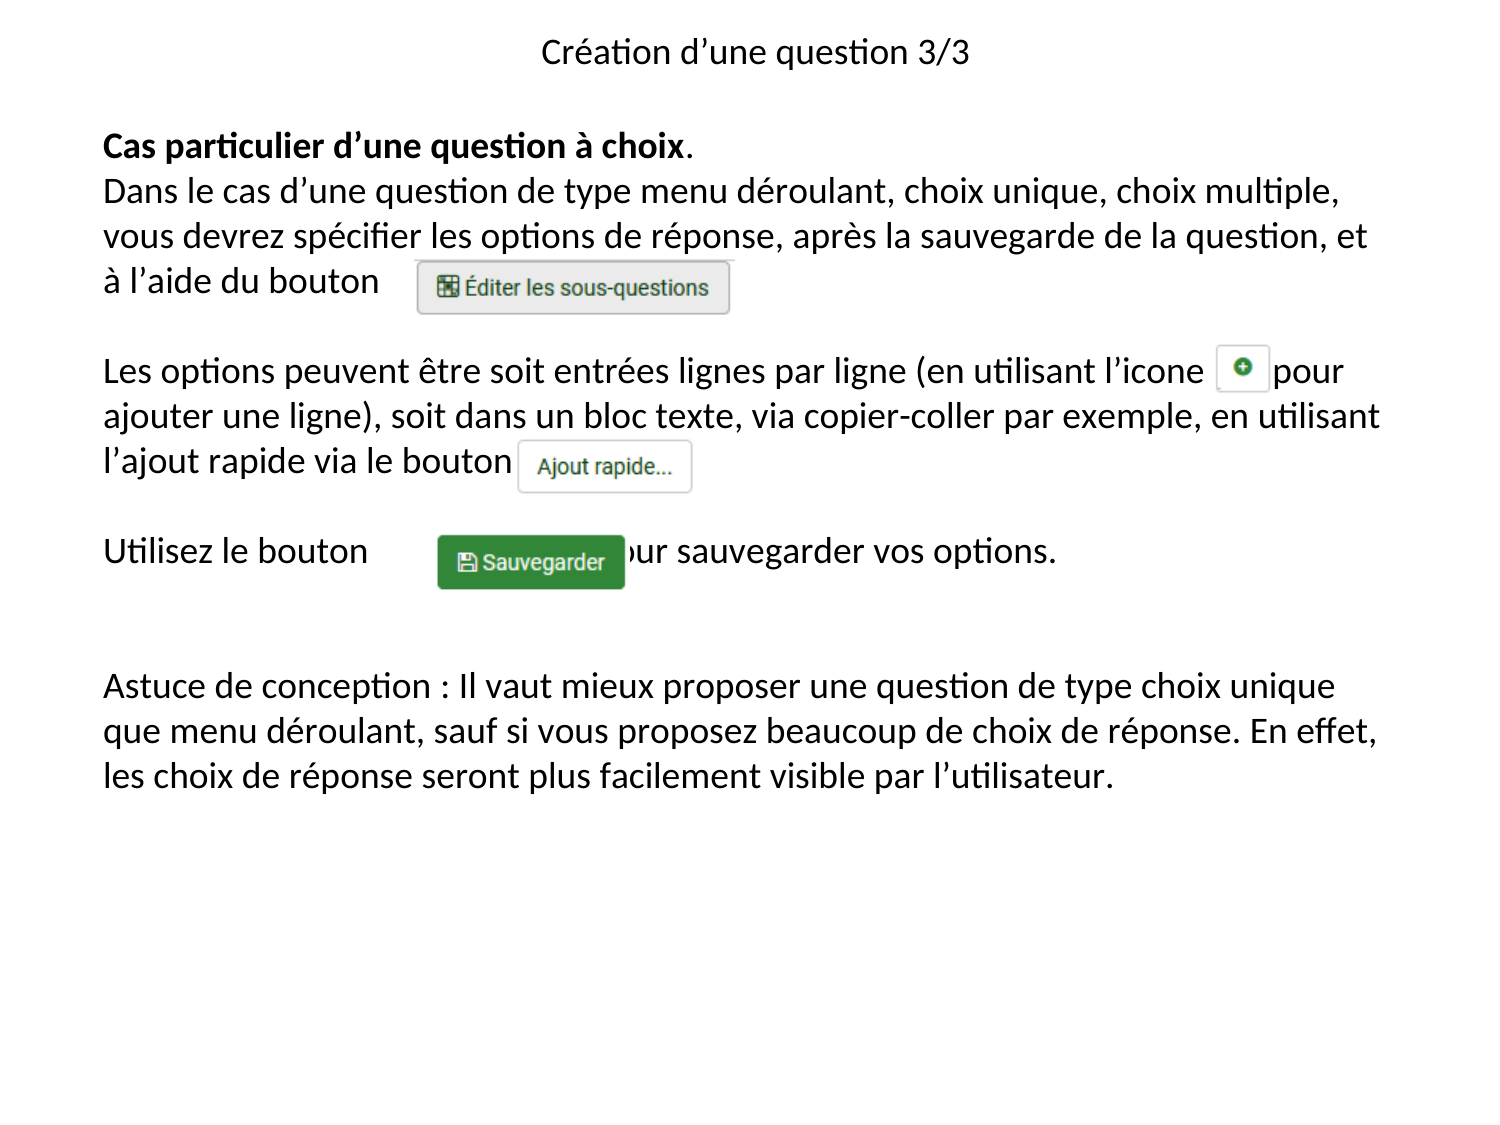

Création d’une question 3/3
Cas particulier d’une question à choix.
Dans le cas d’une question de type menu déroulant, choix unique, choix multiple, vous devrez spécifier les options de réponse, après la sauvegarde de la question, et à l’aide du bouton
Les options peuvent être soit entrées lignes par ligne (en utilisant l’icone pour ajouter une ligne), soit dans un bloc texte, via copier-coller par exemple, en utilisant l’ajout rapide via le bouton
Utilisez le bouton 			 pour sauvegarder vos options.
Astuce de conception : Il vaut mieux proposer une question de type choix unique que menu déroulant, sauf si vous proposez beaucoup de choix de réponse. En effet, les choix de réponse seront plus facilement visible par l’utilisateur.